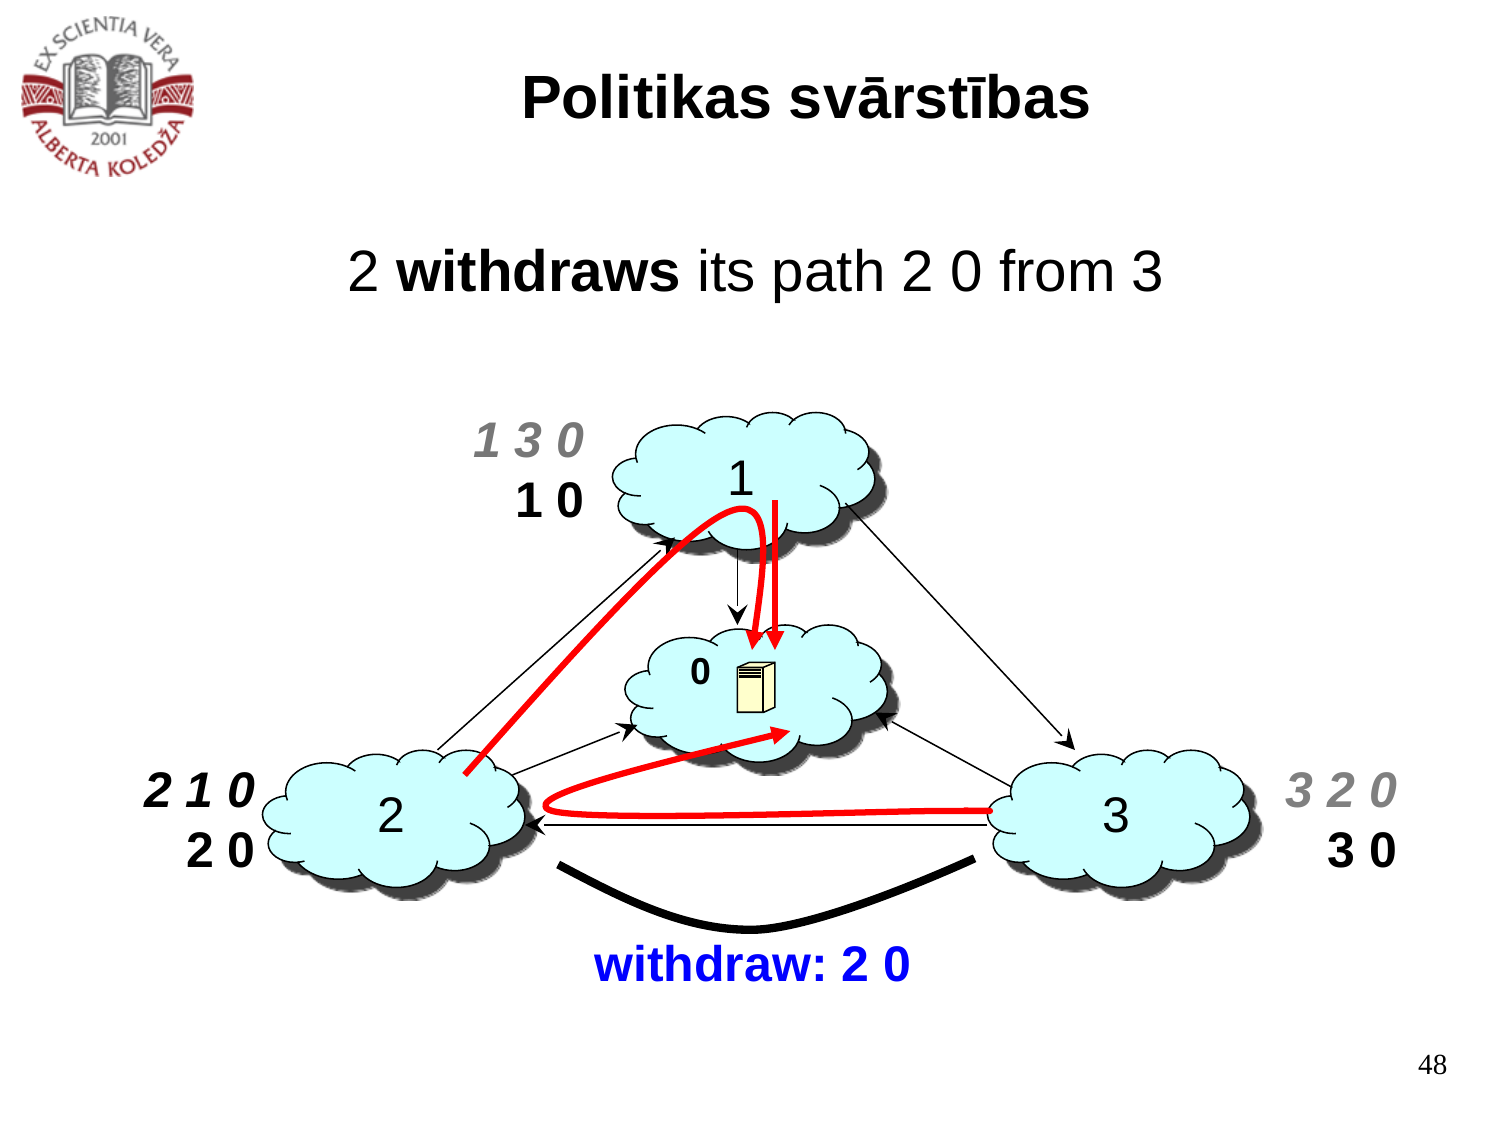

# Politikas svārstības
2 withdraws its path 2 0 from 3
1 3 0
 1 0
1
2
3
0
2 1 0
 2 0
3 2 0
 3 0
withdraw: 2 0